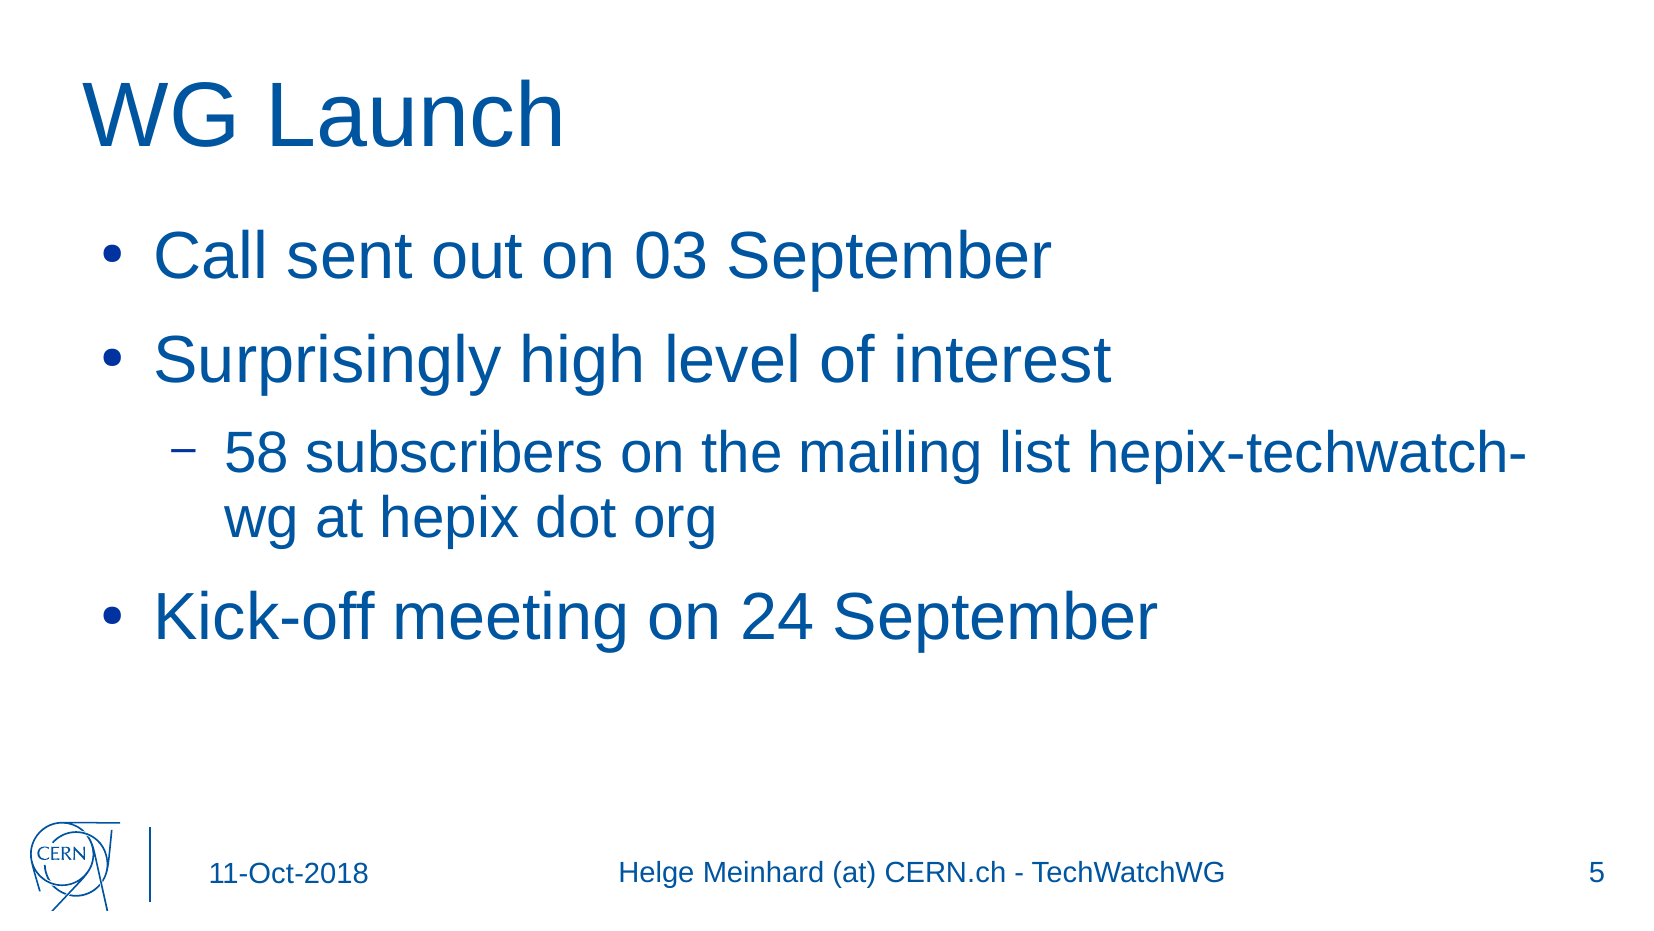

# WG Launch
Call sent out on 03 September
Surprisingly high level of interest
58 subscribers on the mailing list hepix-techwatch-wg at hepix dot org
Kick-off meeting on 24 September
Helge Meinhard (at) CERN.ch - TechWatchWG
5
11-Oct-2018